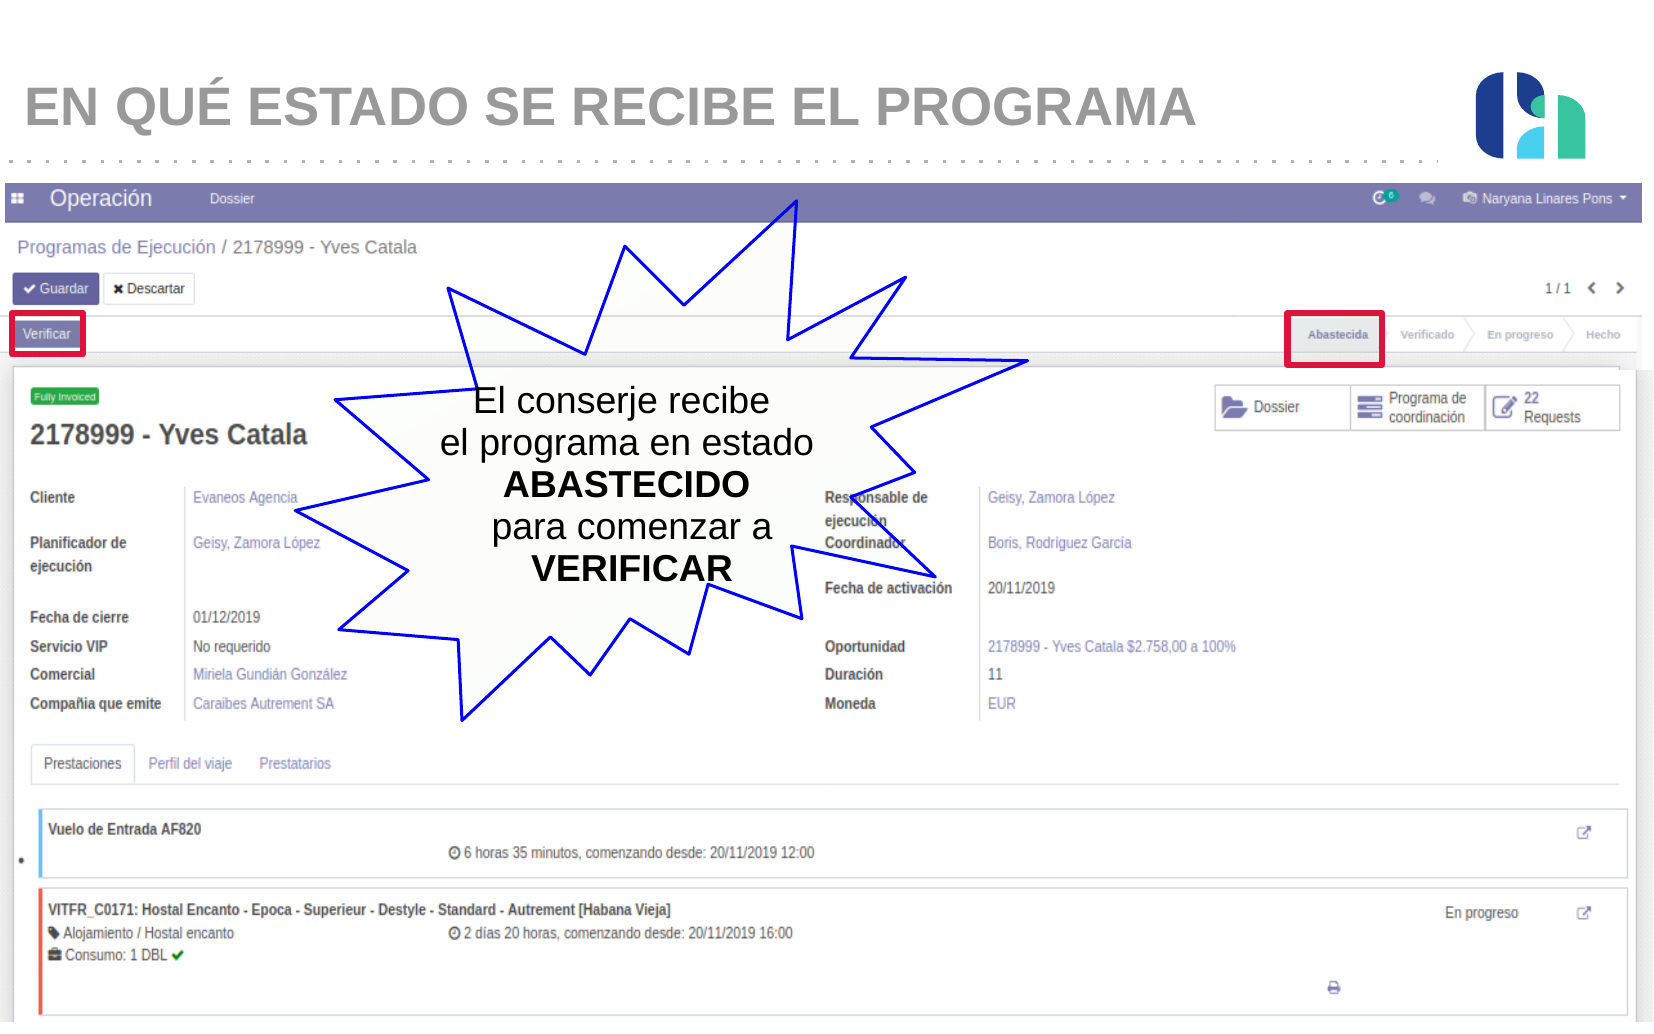

EN QUÉ ESTADO SE RECIBE EL PROGRAMA
El conserje recibe
el programa en estado
ABASTECIDO
 para comenzar a
 VERIFICAR